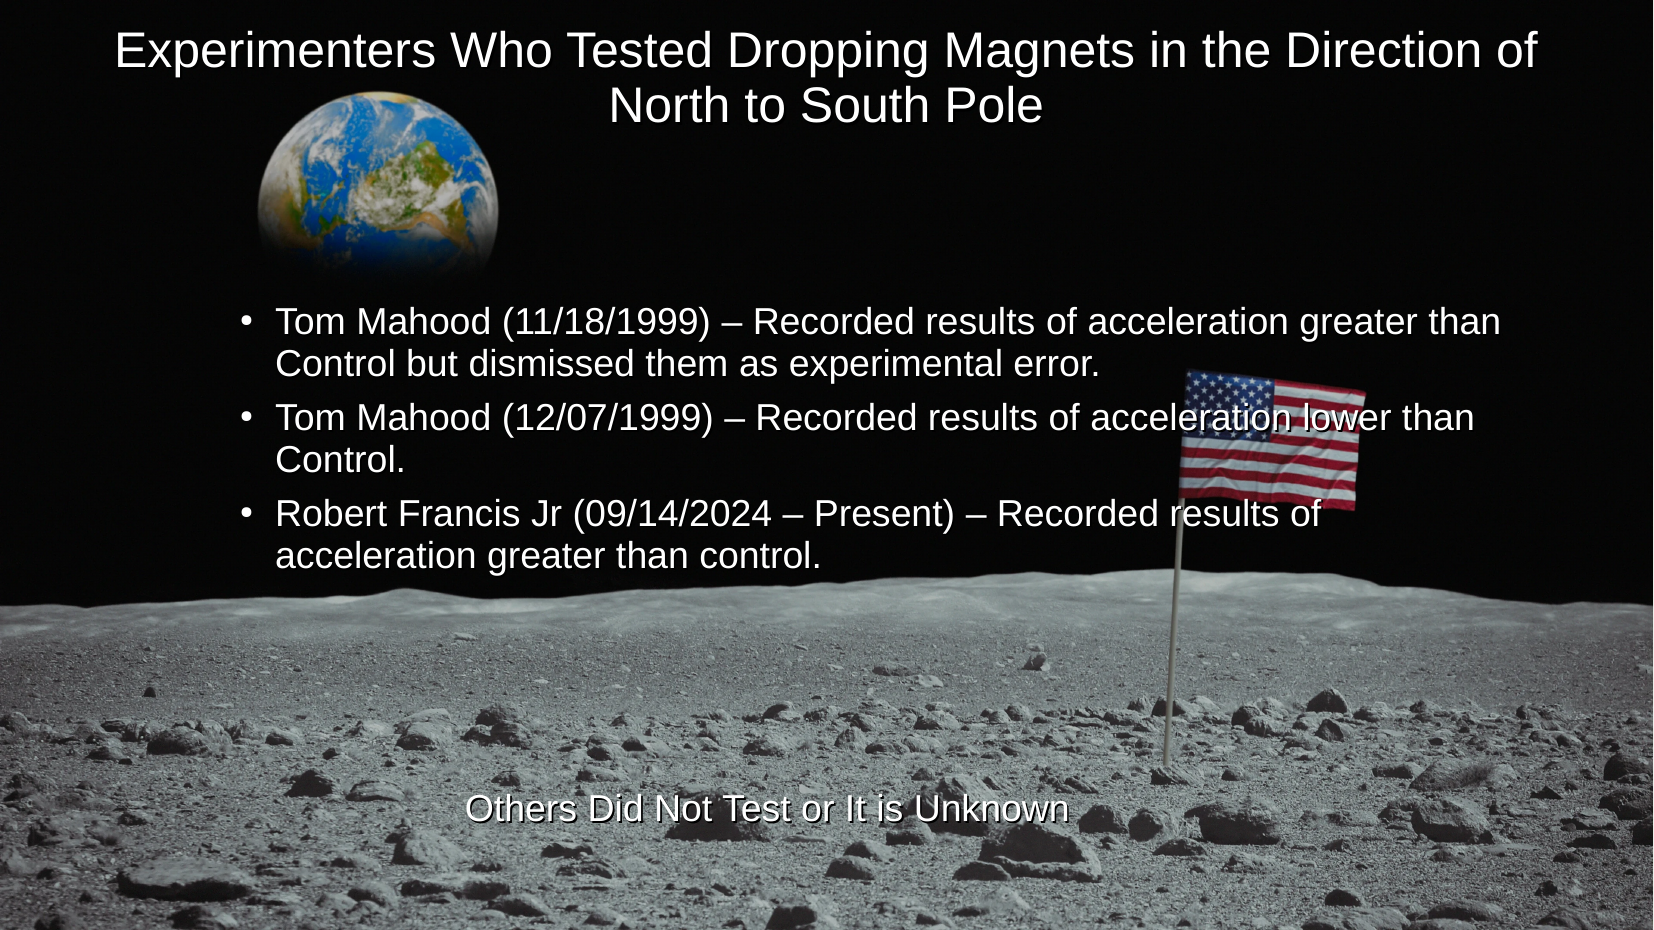

# Experimenters Who Tested Dropping Magnets in the Direction of North to South Pole
Tom Mahood (11/18/1999) – Recorded results of acceleration greater than Control but dismissed them as experimental error.
Tom Mahood (12/07/1999) – Recorded results of acceleration lower than Control.
Robert Francis Jr (09/14/2024 – Present) – Recorded results of acceleration greater than control.
Others Did Not Test or It is Unknown